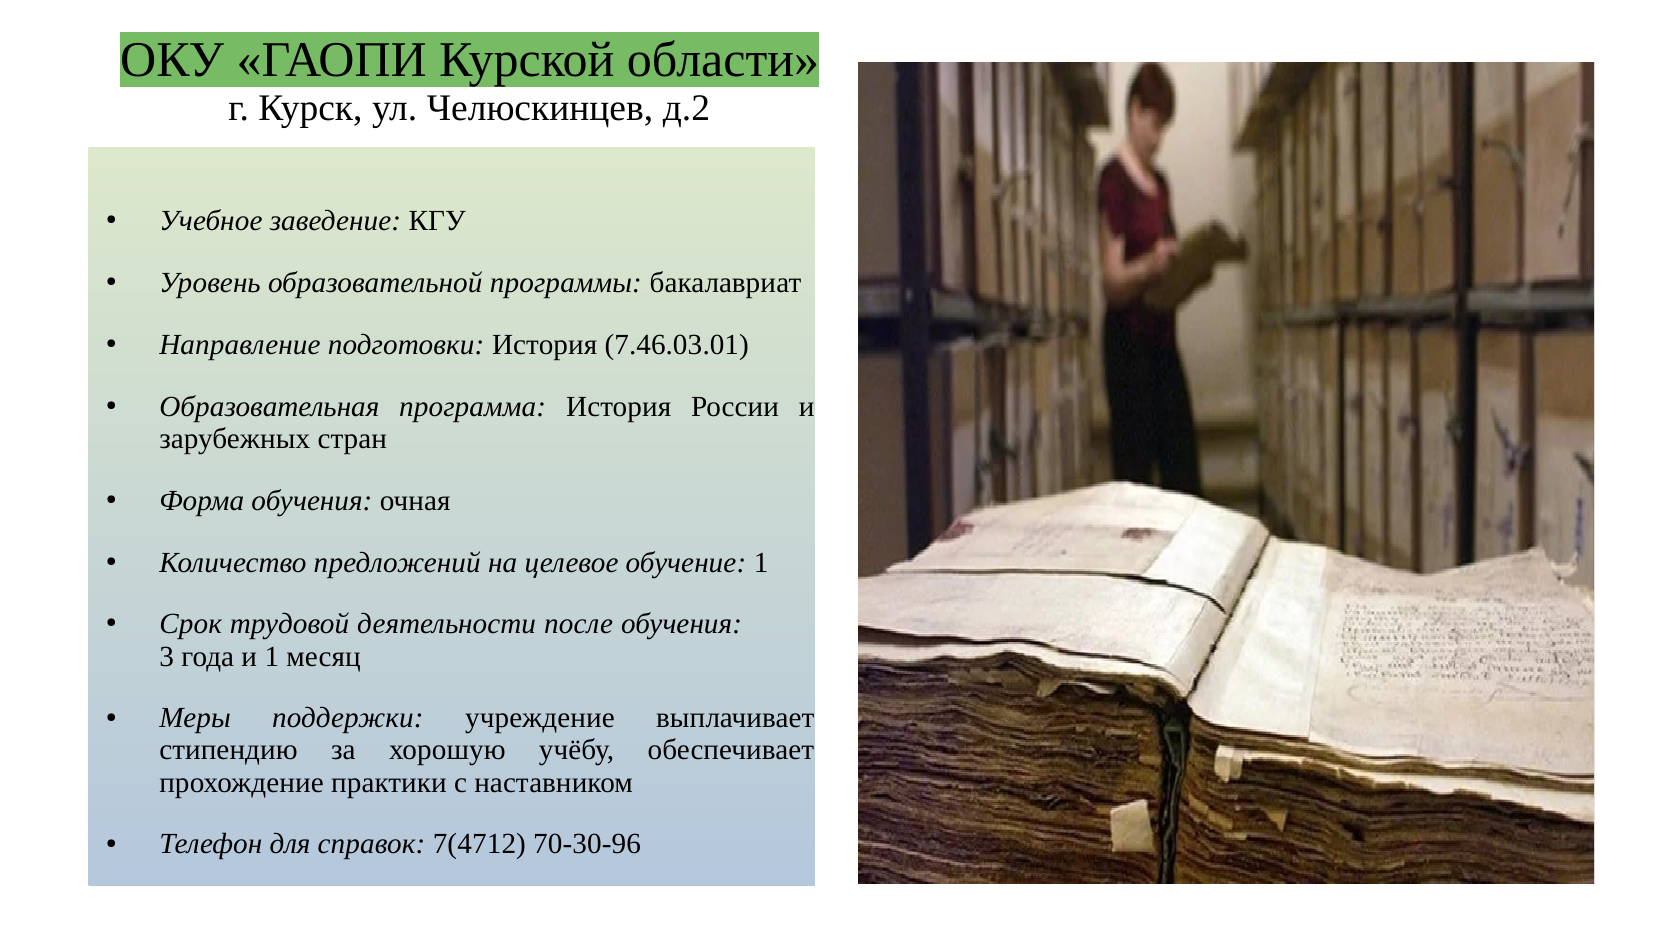

# ОКУ «ГАОПИ Курской области» г. Курск, ул. Челюскинцев, д.2
Учебное заведение: КГУ
Уровень образовательной программы: бакалавриат
Направление подготовки: История (7.46.03.01)
Образовательная программа: История России и зарубежных стран
Форма обучения: очная
Количество предложений на целевое обучение: 1
Срок трудовой деятельности после обучения: 3 года и 1 месяц
Меры поддержки: учреждение выплачивает стипендию за хорошую учёбу, обеспечивает прохождение практики с наставником
Телефон для справок: 7(4712) 70-30-96